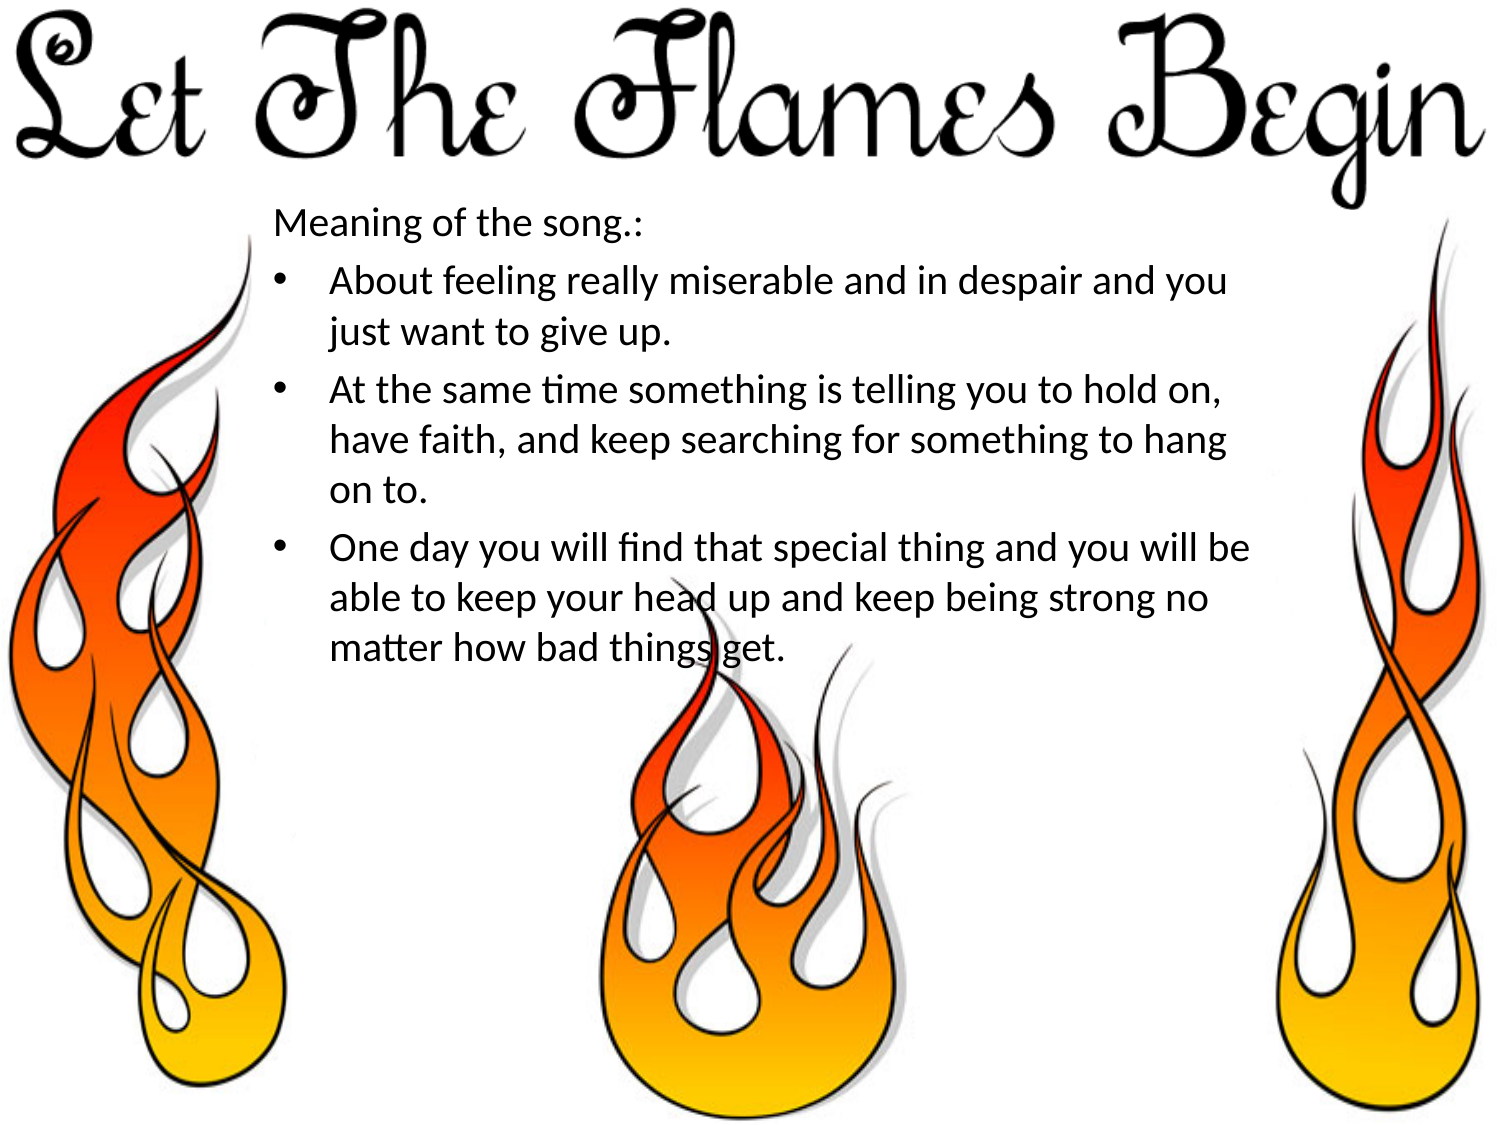

# Meaning of the song.:
About feeling really miserable and in despair and you just want to give up.
At the same time something is telling you to hold on, have faith, and keep searching for something to hang on to.
One day you will find that special thing and you will be able to keep your head up and keep being strong no matter how bad things get.